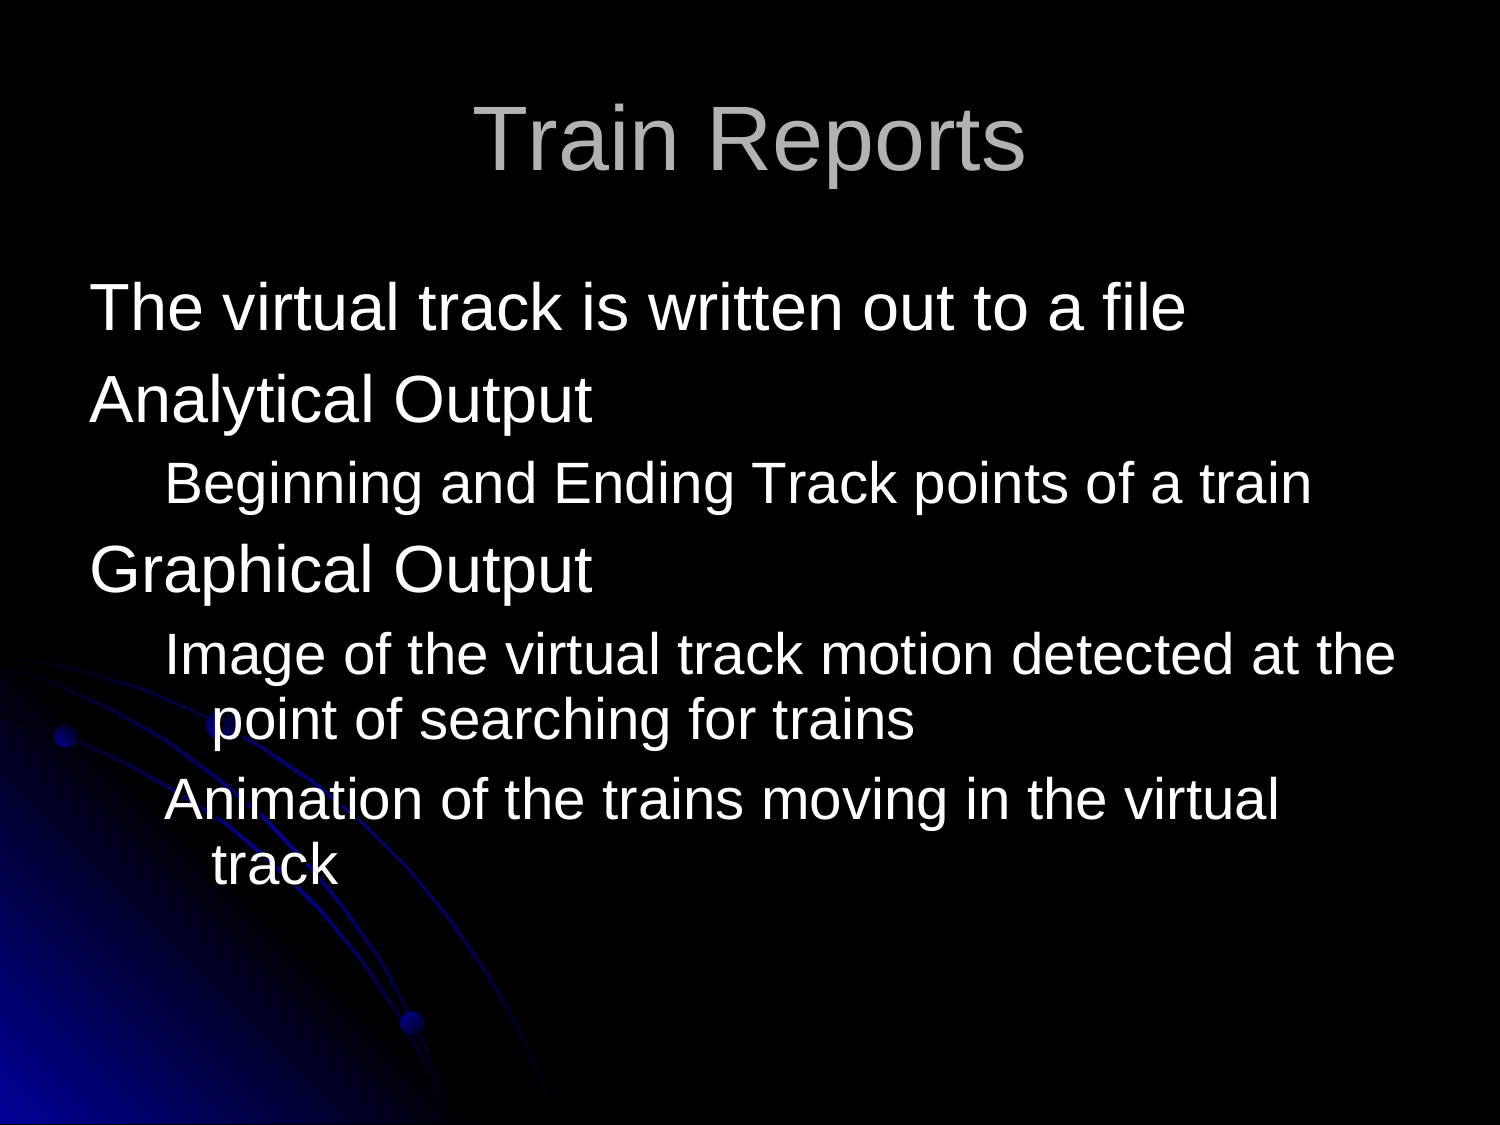

# Train Reports
The virtual track is written out to a file
Analytical Output
Beginning and Ending Track points of a train
Graphical Output
Image of the virtual track motion detected at the point of searching for trains
Animation of the trains moving in the virtual track